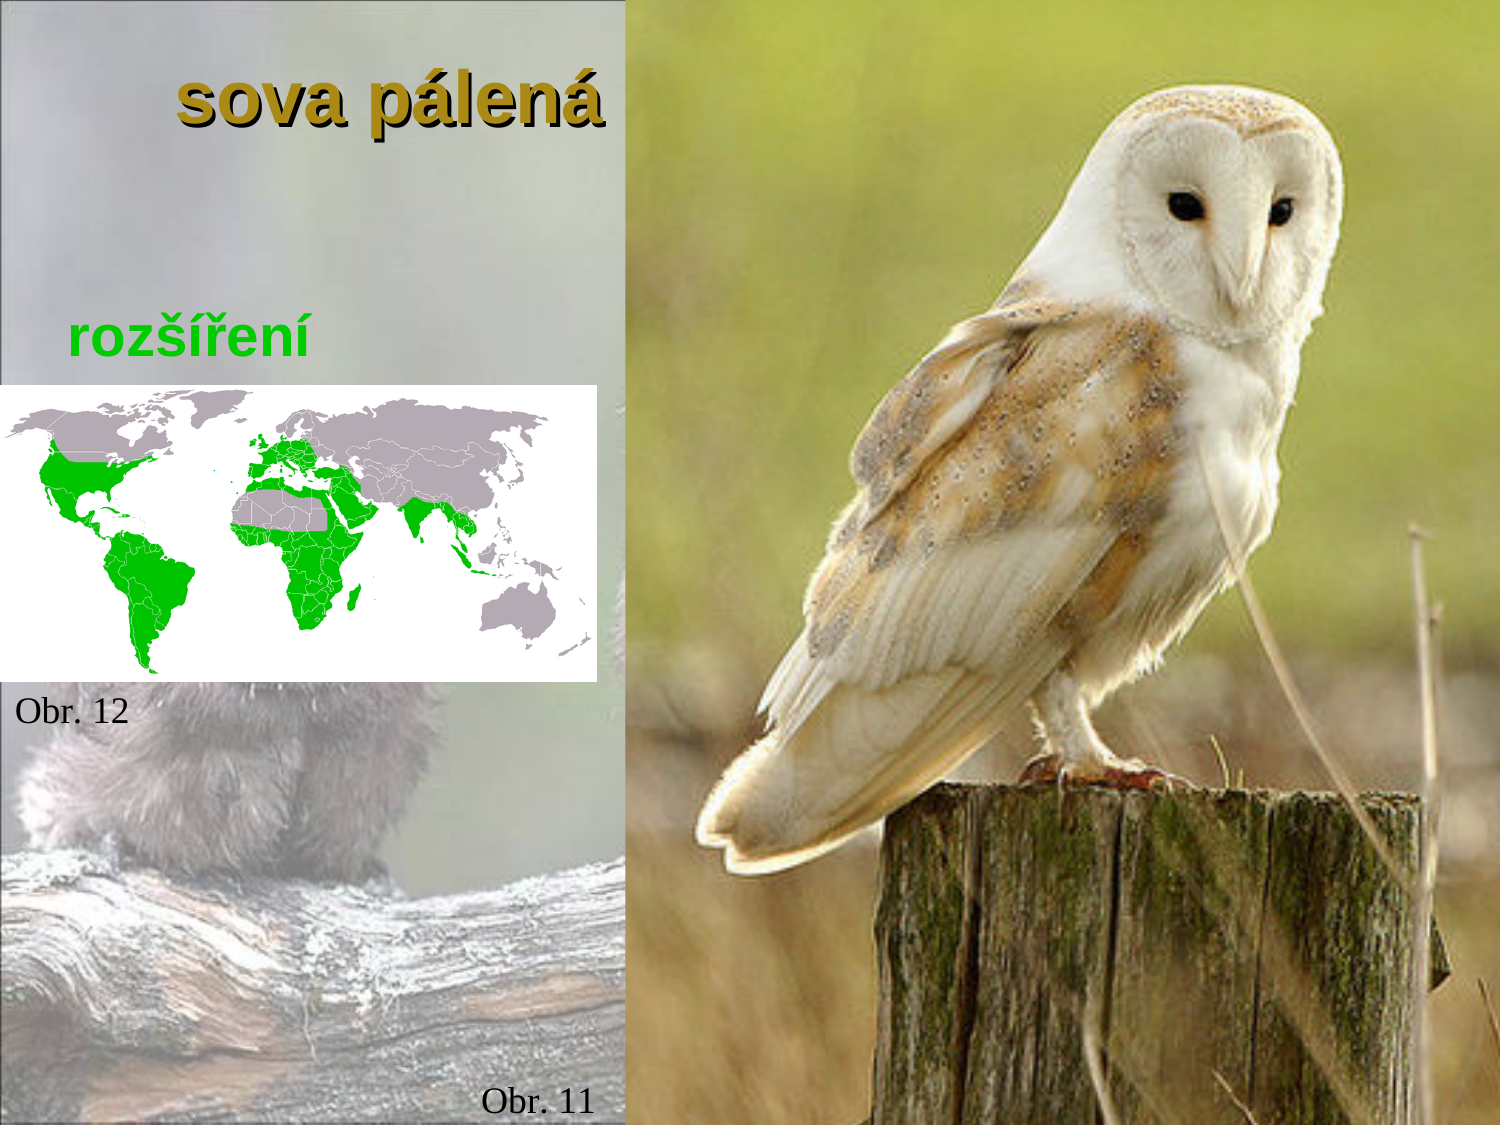

# sova pálená
rozšíření
Obr. 12
Obr. 11